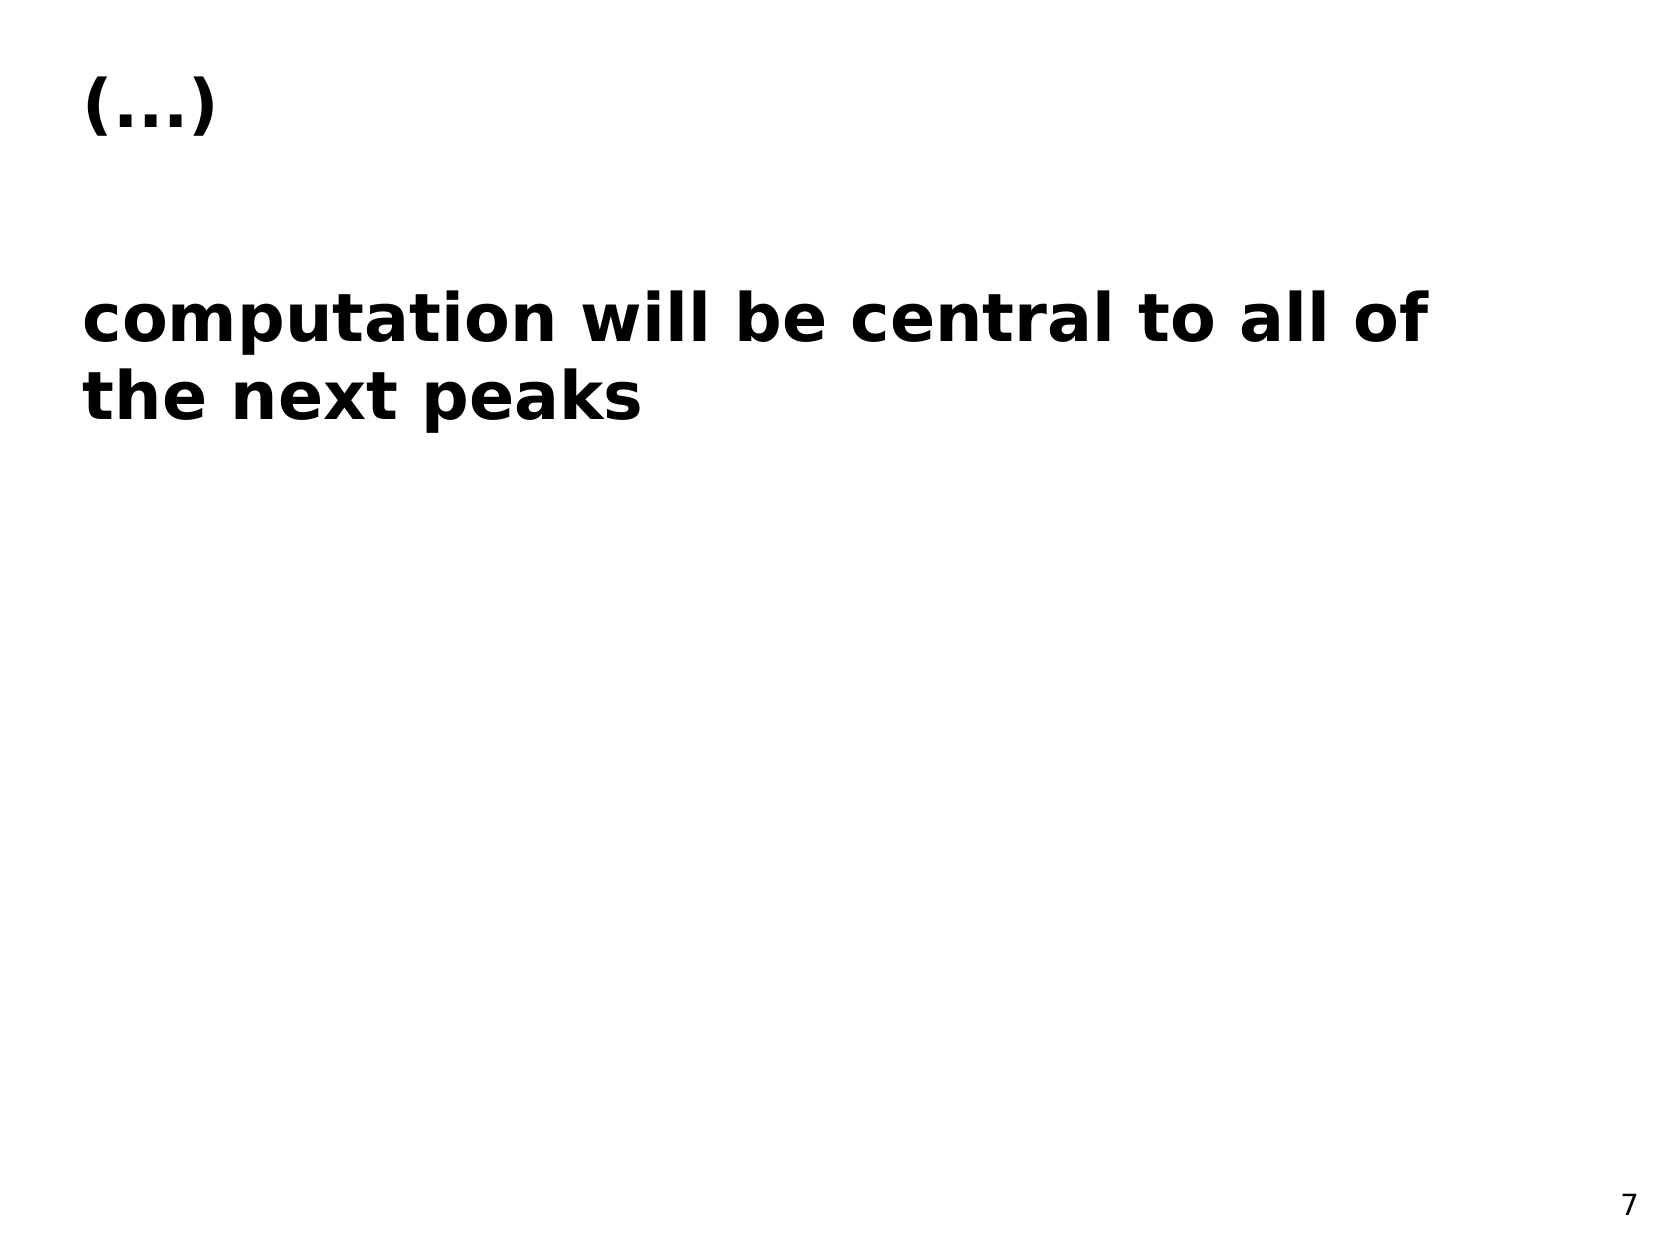

# (...)
computation will be central to all of the next peaks